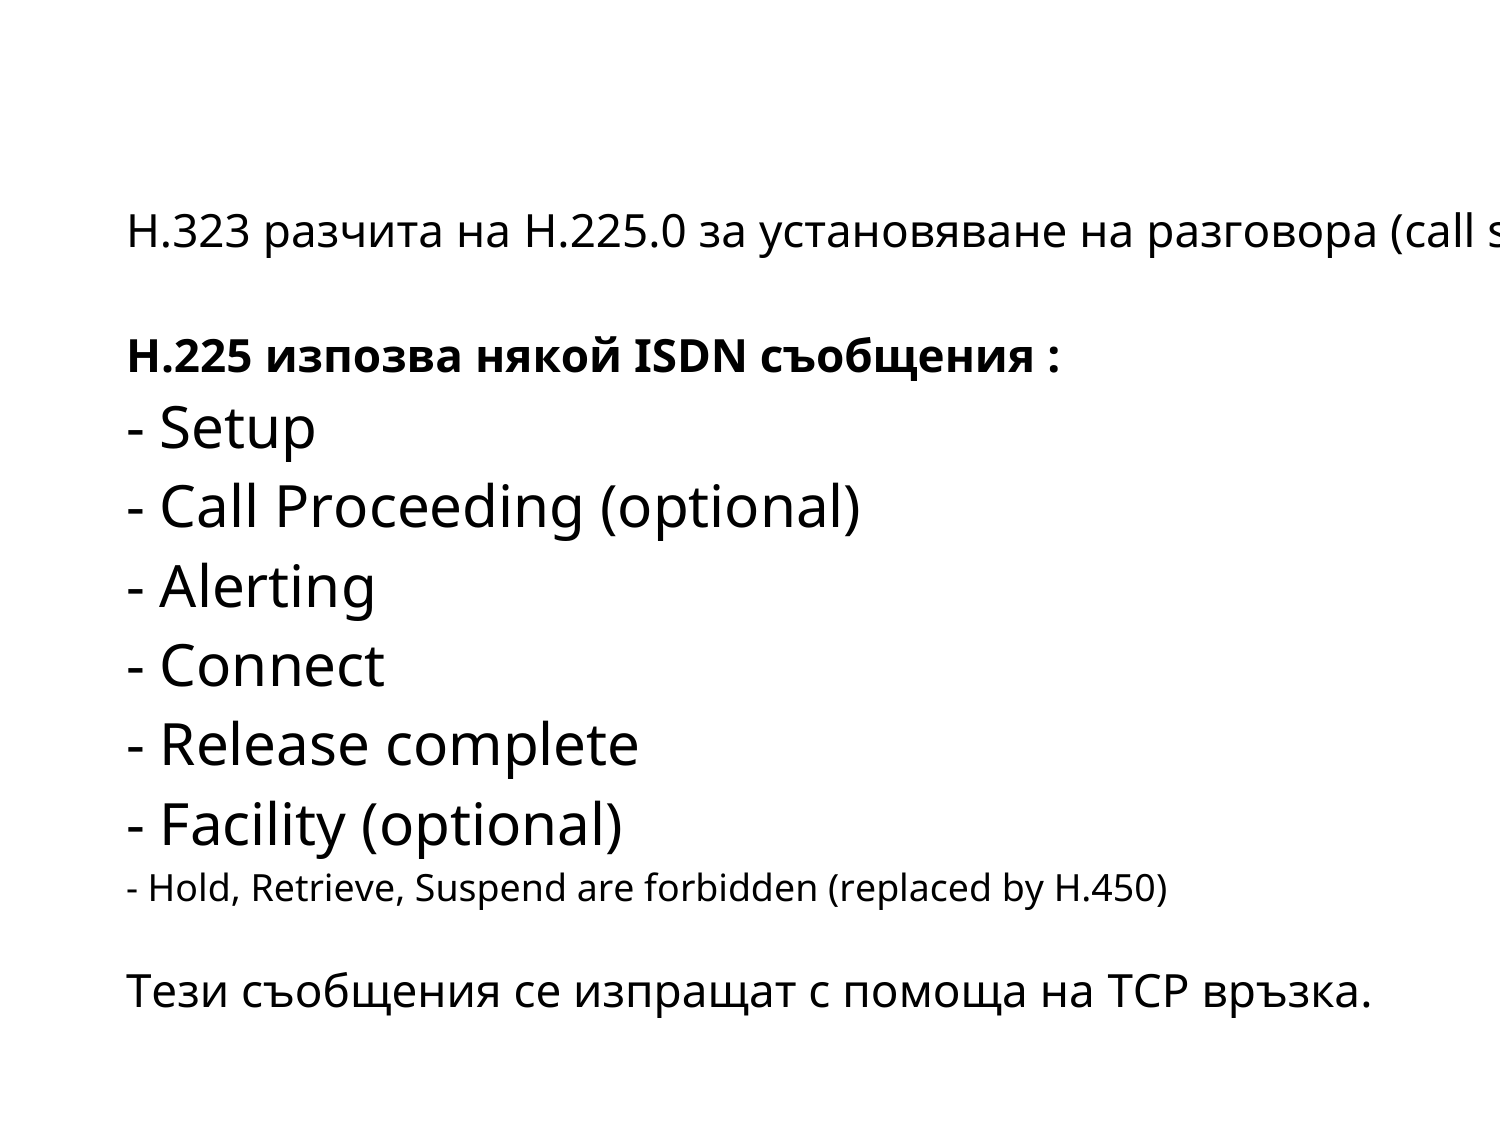

H.323 разчита на H.225.0 за установяване на разговора (call setup) и RAS съобщения.
H.225 изпозва някой ISDN съобщения :
- Setup
- Call Proceeding (optional)
- Alerting
- Connect
- Release complete
- Facility (optional)
- Hold, Retrieve, Suspend are forbidden (replaced by H.450)
Тези съобщения се изпращат с помоща на TCP връзка.